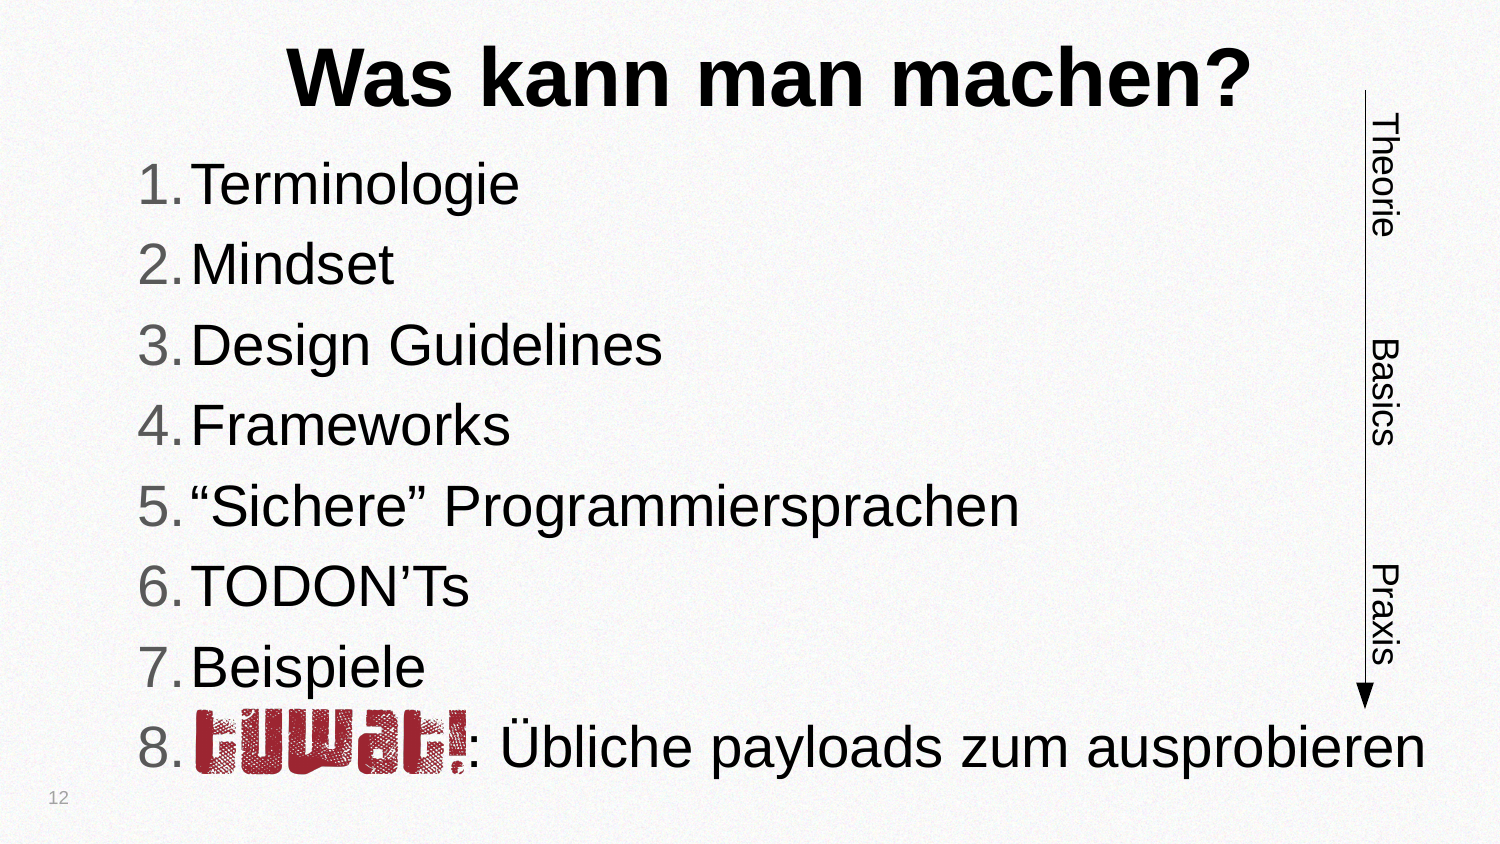

Was kann man machen?
Theorie		Basics		Praxis
# Terminologie
Mindset
Design Guidelines
Frameworks
“Sichere” Programmiersprachen
TODON’Ts
Beispiele
 : Übliche payloads zum ausprobieren